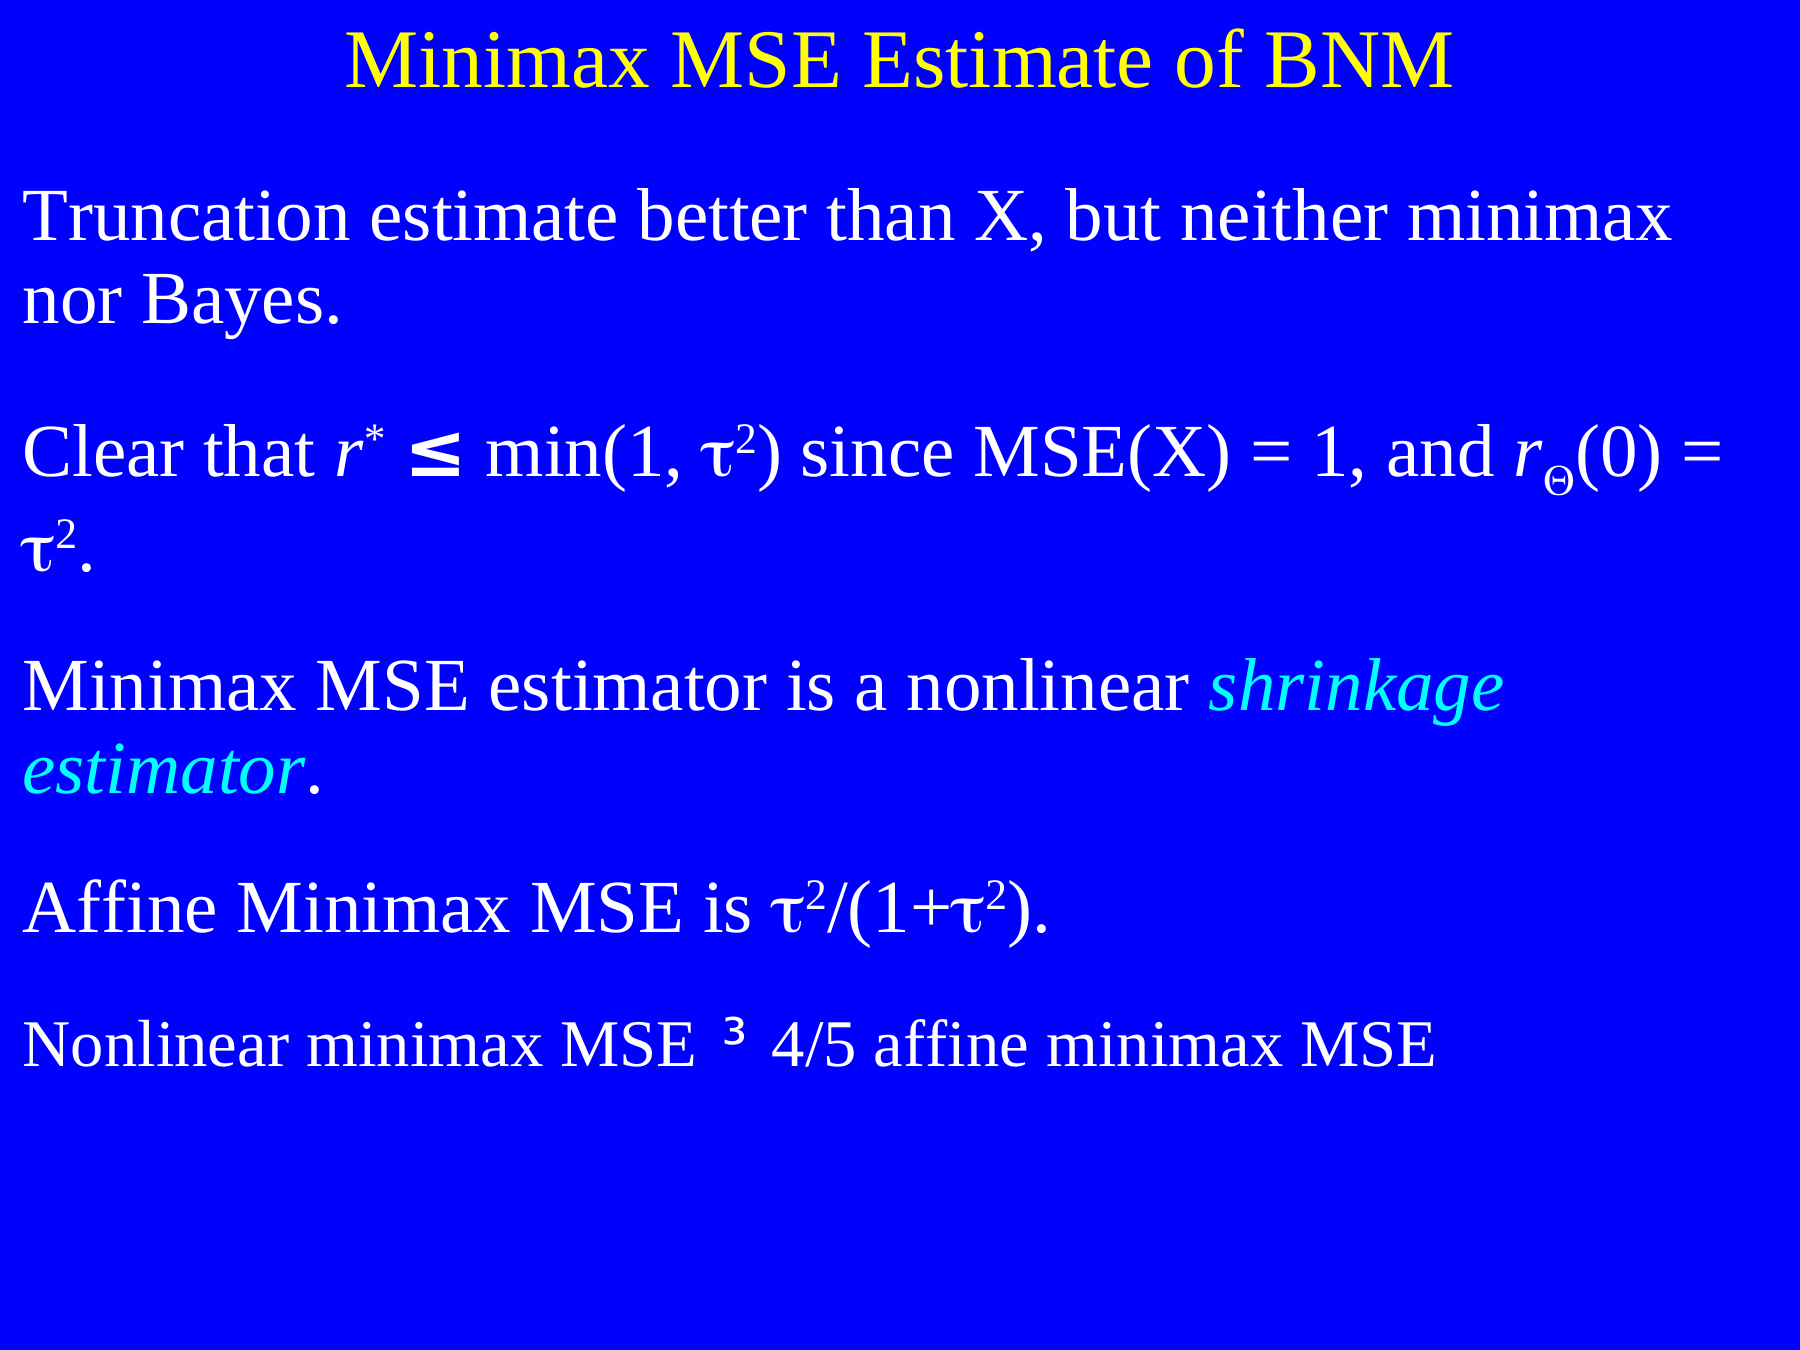

# Minimax MSE Estimate of BNM
Truncation estimate better than X, but neither minimax nor Bayes.
Clear that r* ≤ min(1, 2) since MSE(X) = 1, and r(0) = 2.
Minimax MSE estimator is a nonlinear shrinkage estimator.
Affine Minimax MSE is 2/(1+2).
Nonlinear minimax MSE ³ 4/5 affine minimax MSE